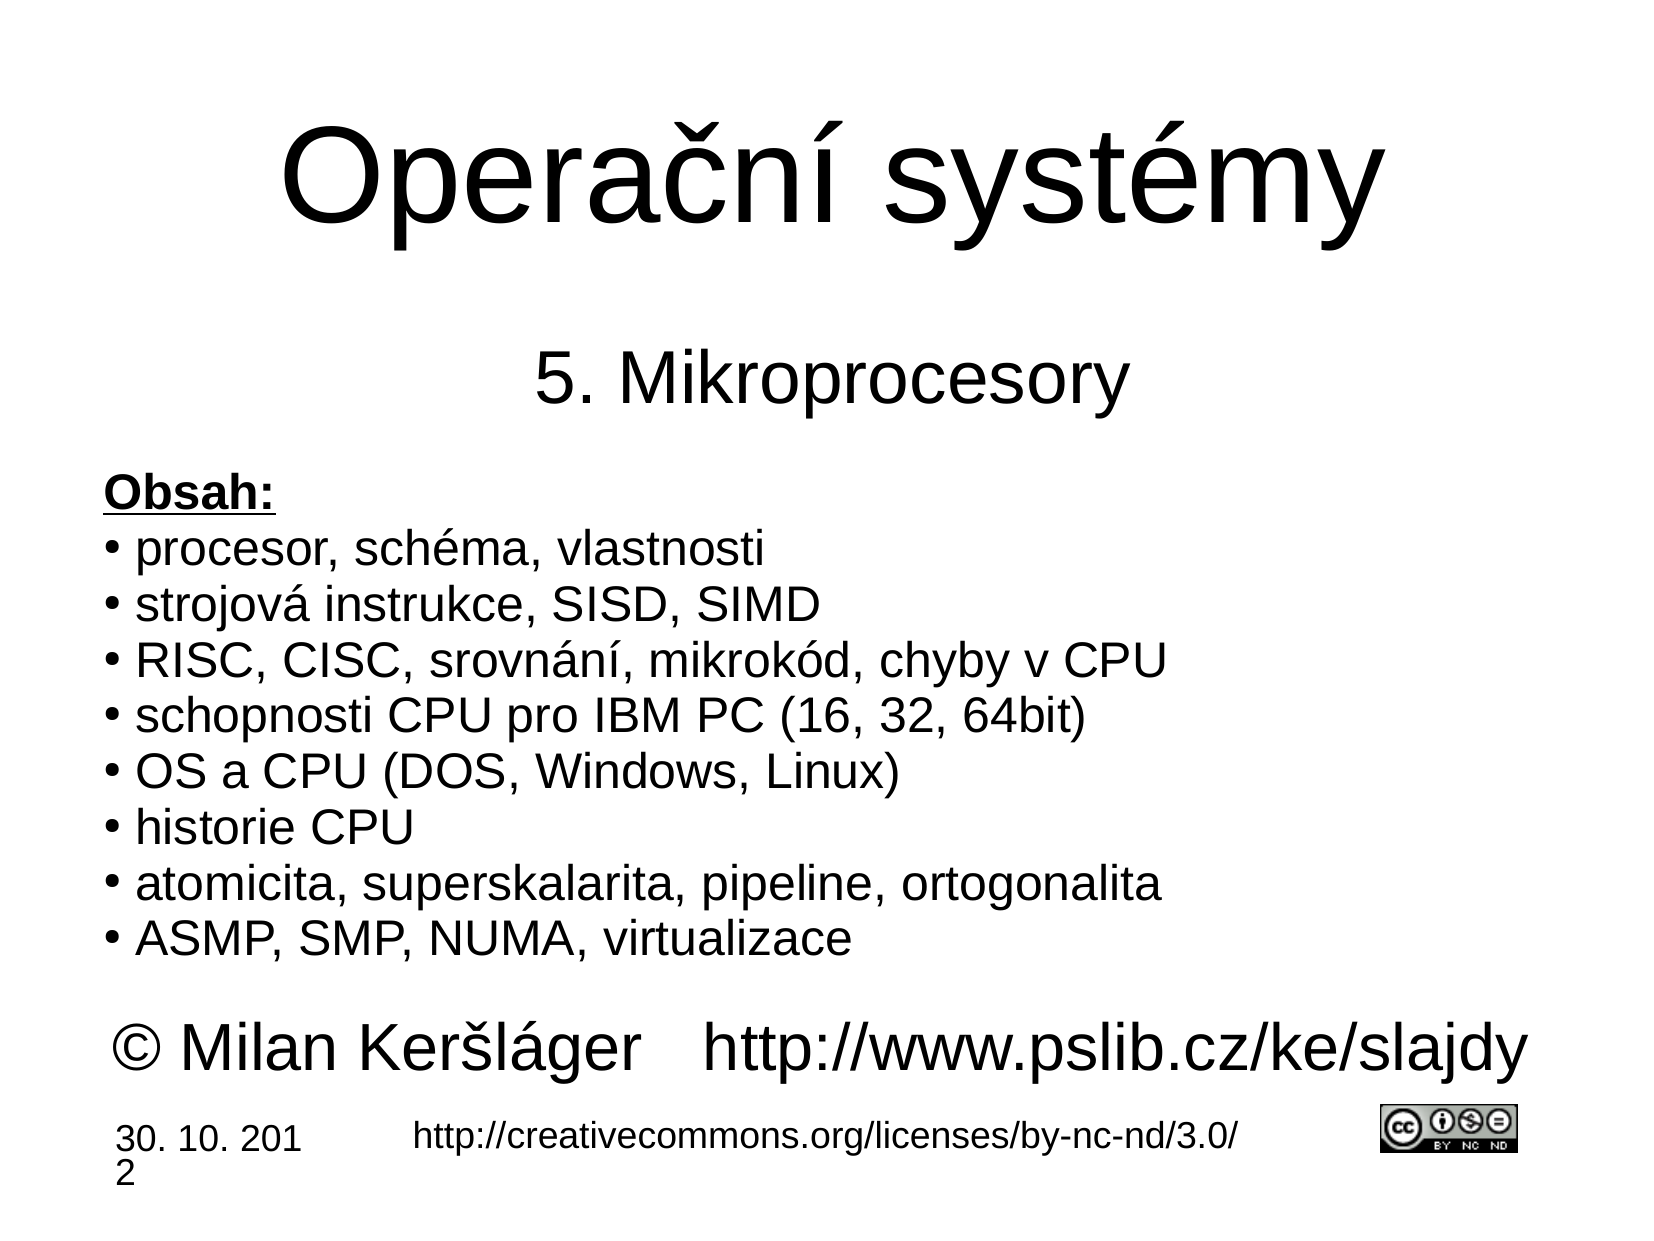

# Operační systémy 5. Mikroprocesory
Obsah:
 procesor, schéma, vlastnosti
 strojová instrukce, SISD, SIMD
 RISC, CISC, srovnání, mikrokód, chyby v CPU
 schopnosti CPU pro IBM PC (16, 32, 64bit)
 OS a CPU (DOS, Windows, Linux)
 historie CPU
 atomicita, superskalarita, pipeline, ortogonalita
 ASMP, SMP, NUMA, virtualizace
© Milan Keršláger	http://www.pslib.cz/ke/slajdy
http://creativecommons.org/licenses/by-nc-nd/3.0/
30. 10. 2012